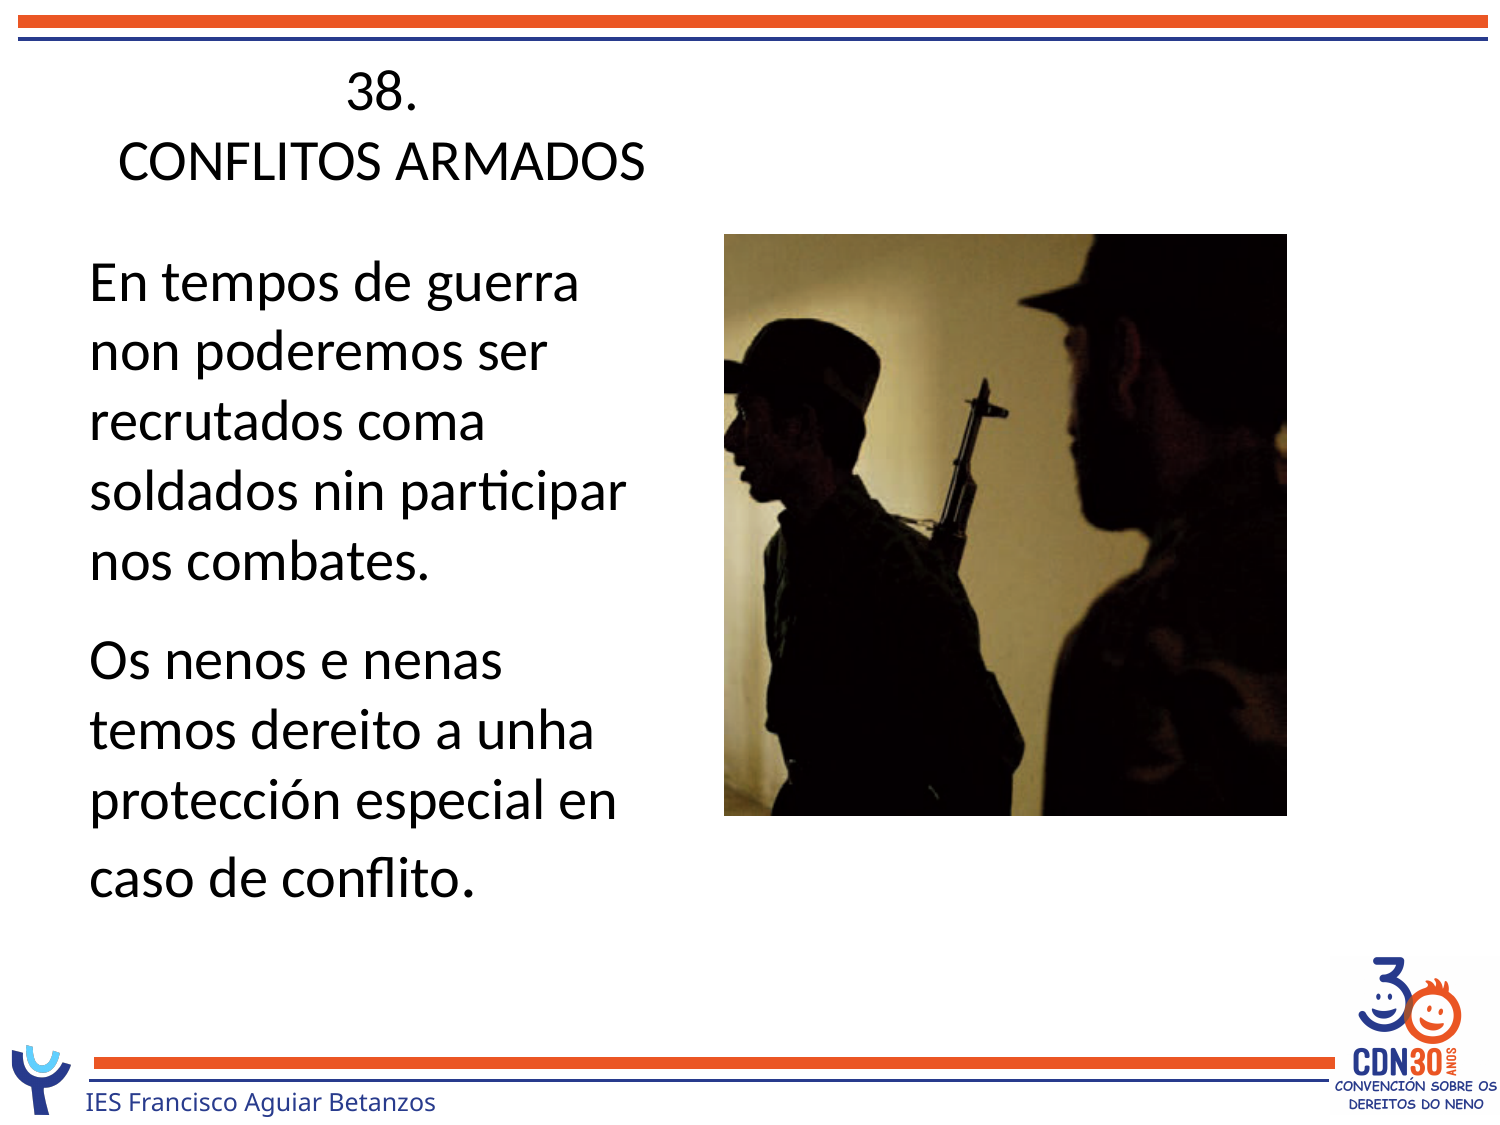

# 38. CONFLITOS ARMADOS
En tempos de guerra non poderemos ser recrutados coma soldados nin participar nos combates.
Os nenos e nenas temos dereito a unha protección especial en caso de conflito.